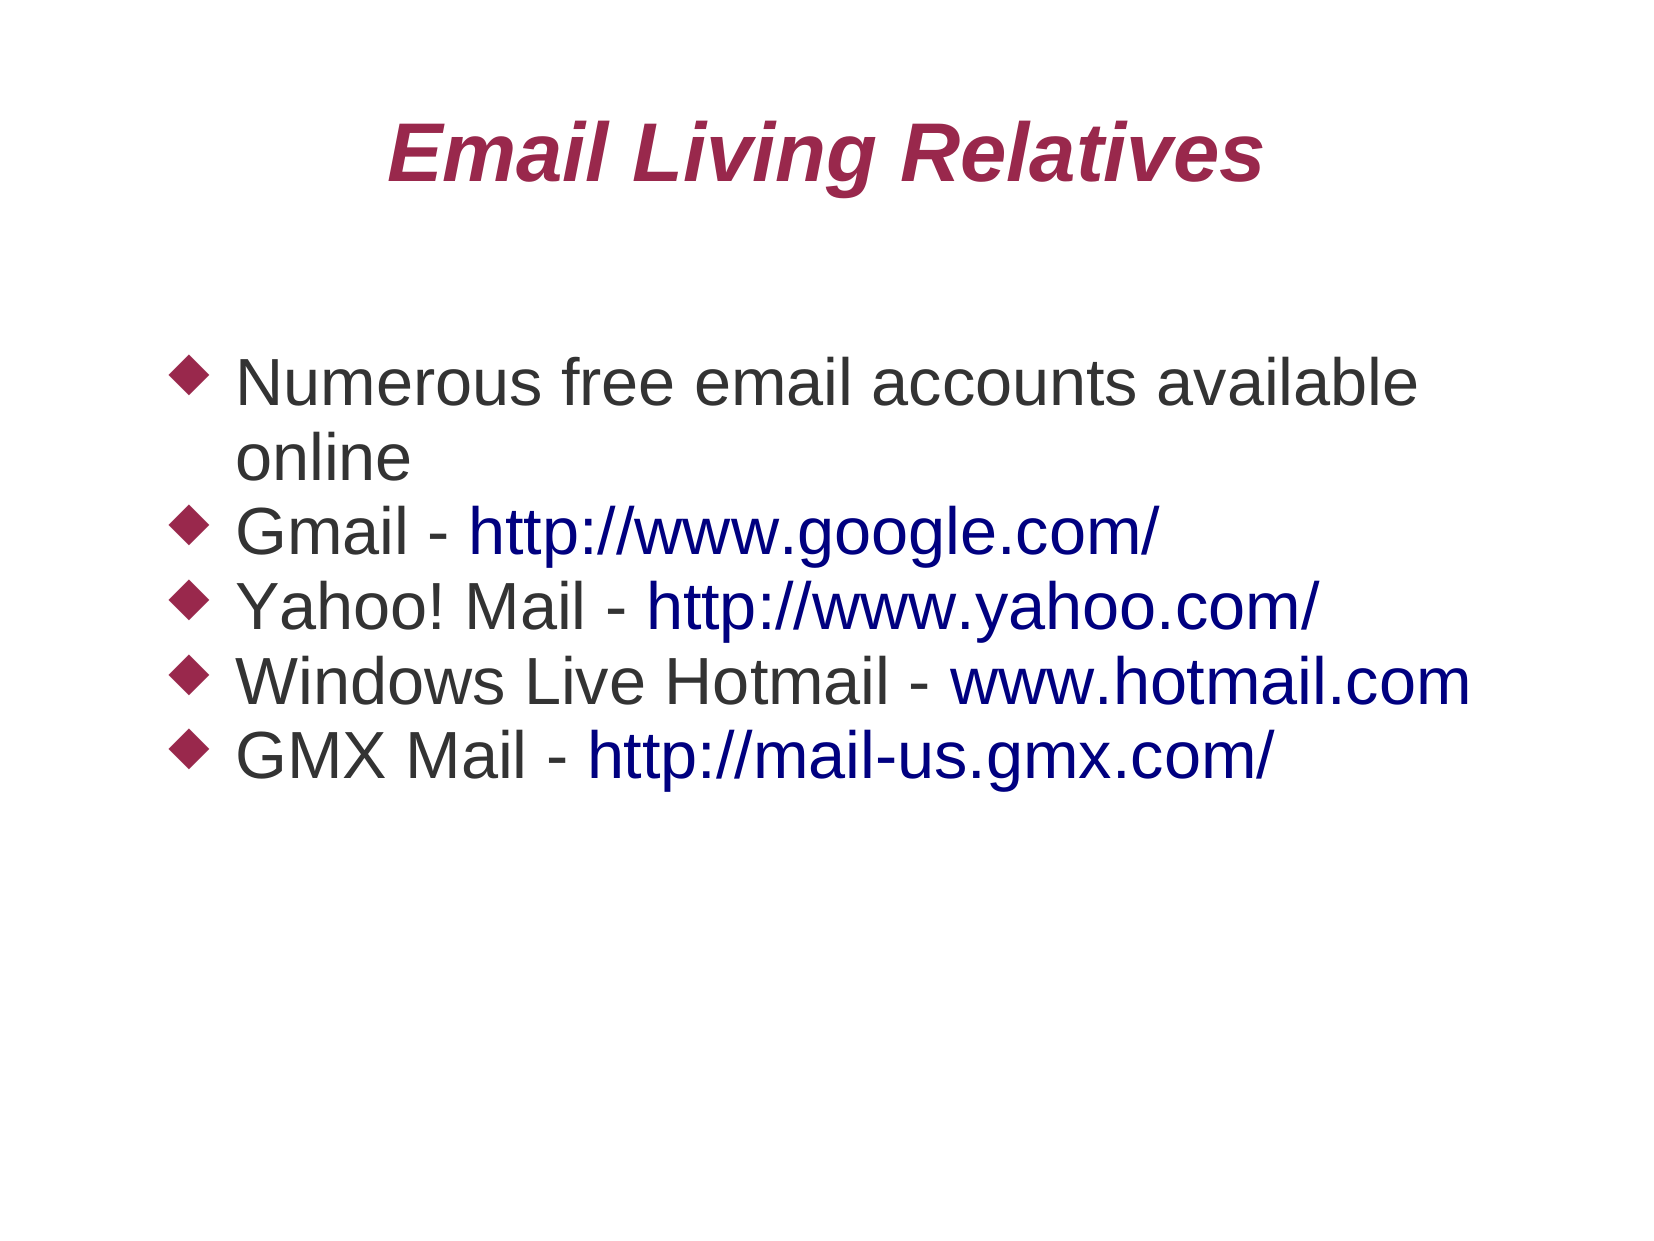

# Email Living Relatives
Numerous free email accounts available online
Gmail - http://www.google.com/
Yahoo! Mail - http://www.yahoo.com/
Windows Live Hotmail - www.hotmail.com
GMX Mail - http://mail-us.gmx.com/